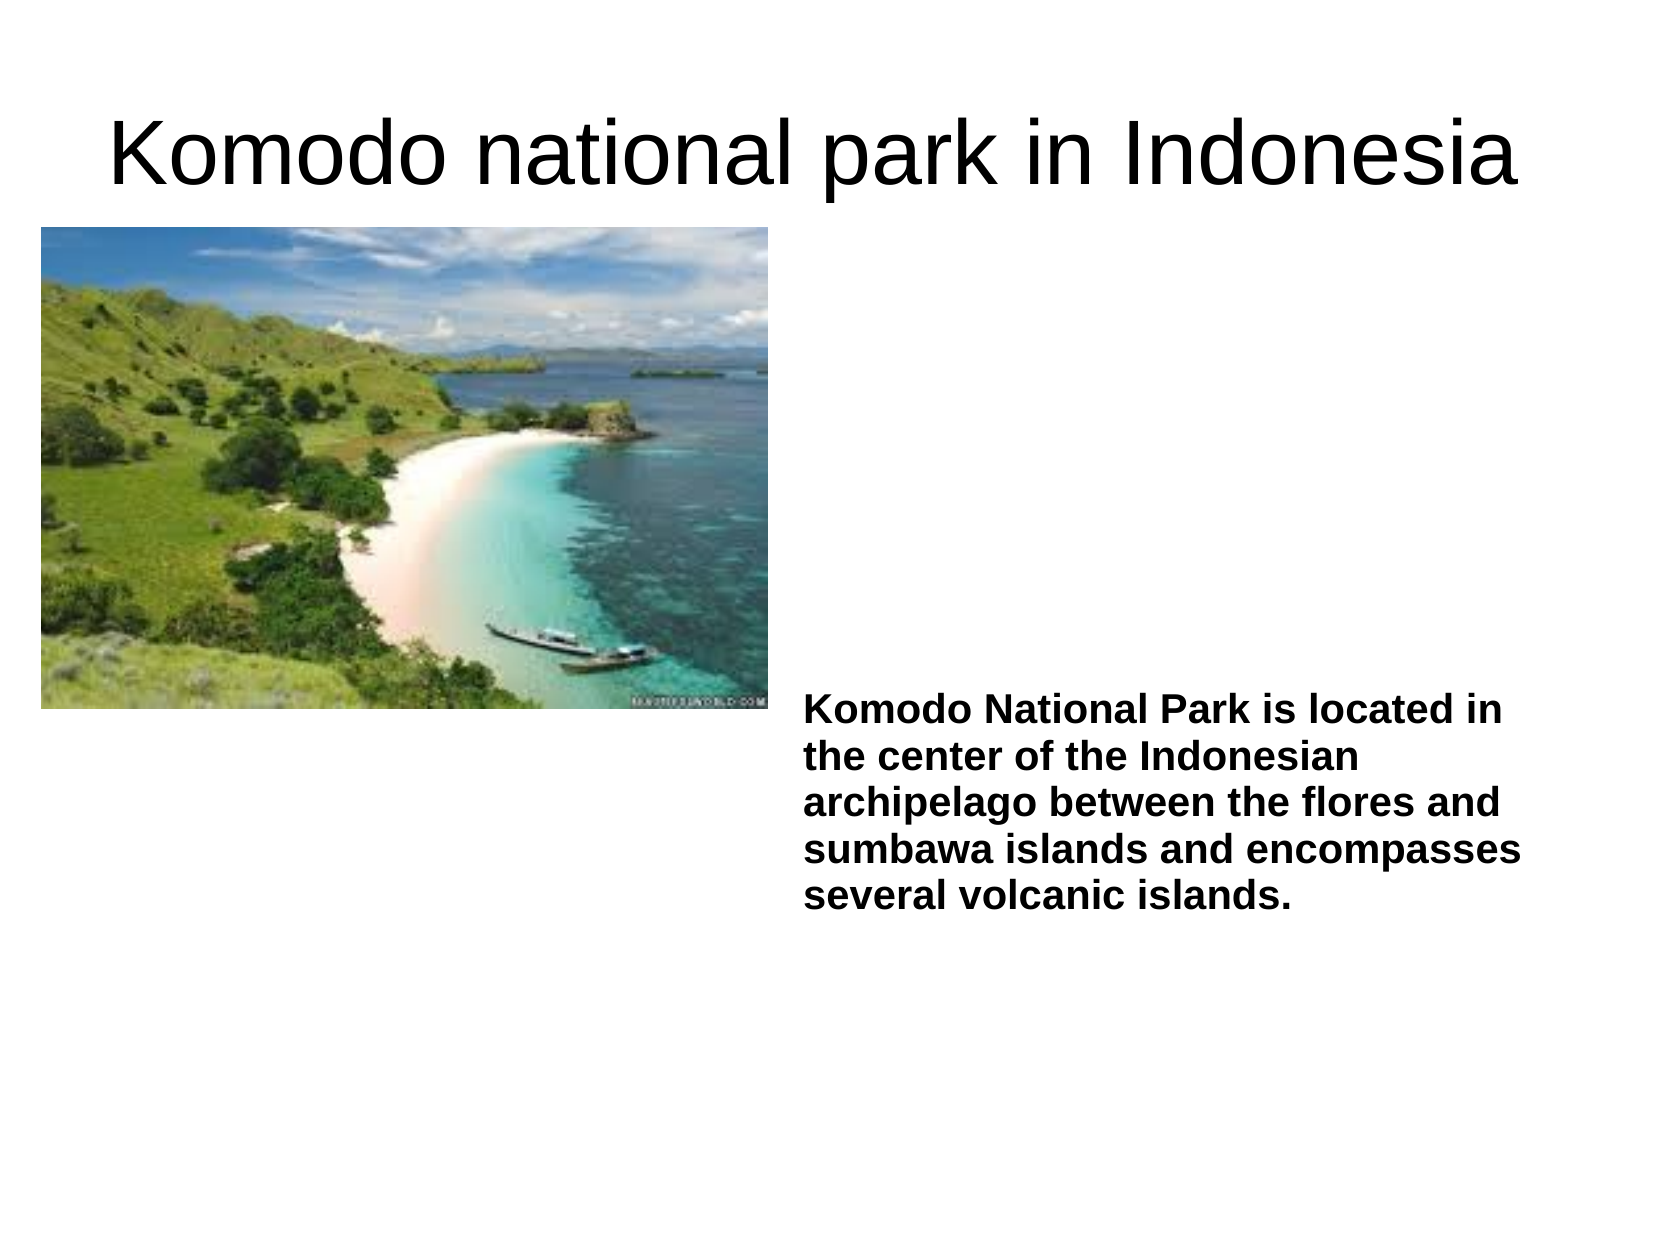

# Komodo national park in Indonesia
Komodo National Park is located in the center of the Indonesian archipelago between the flores and sumbawa islands and encompasses several volcanic islands.